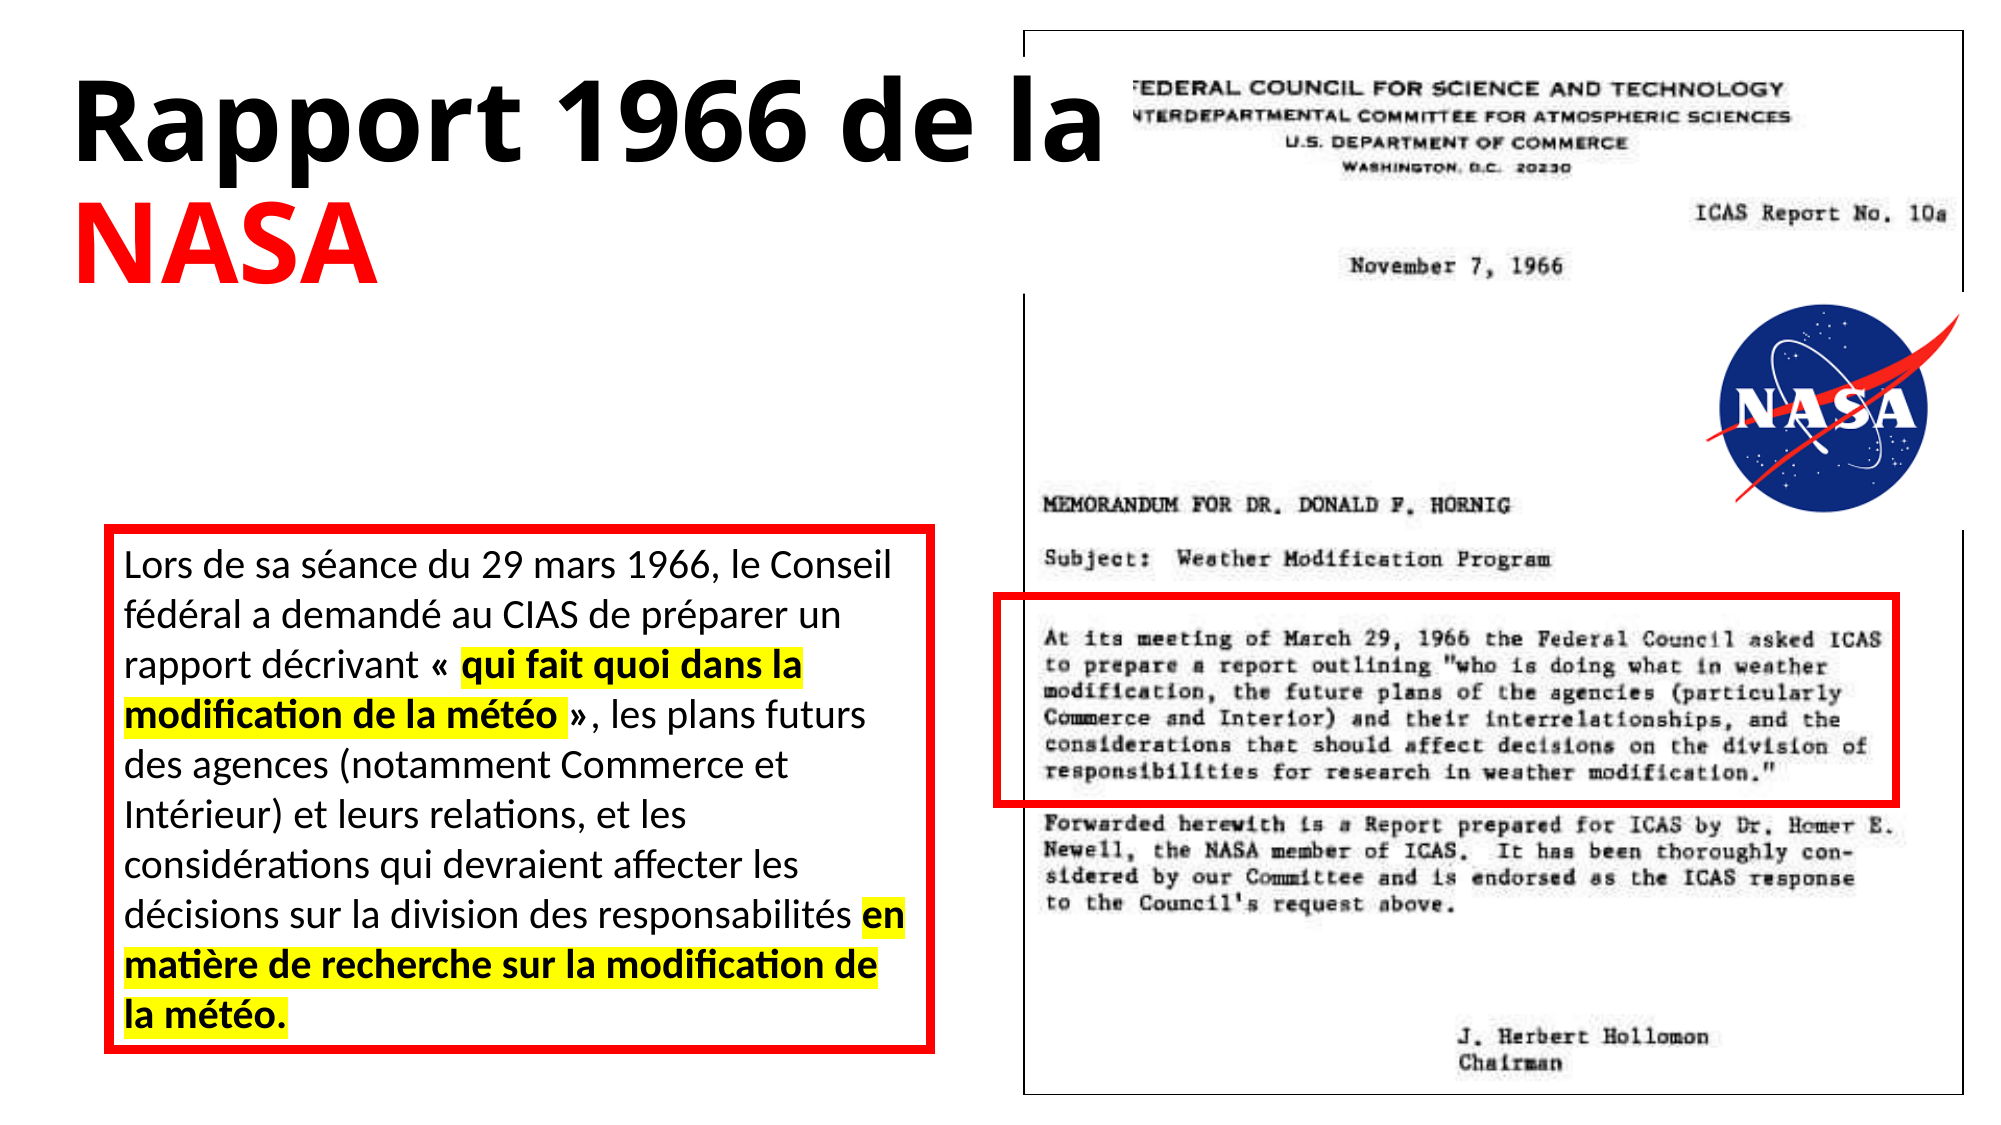

# Rapport 1966 de la NASA
Lors de sa séance du 29 mars 1966, le Conseil fédéral a demandé au CIAS de préparer un rapport décrivant « qui fait quoi dans la modification de la météo », les plans futurs des agences (notamment Commerce et Intérieur) et leurs relations, et les considérations qui devraient affecter les décisions sur la division des responsabilités en matière de recherche sur la modification de la météo.